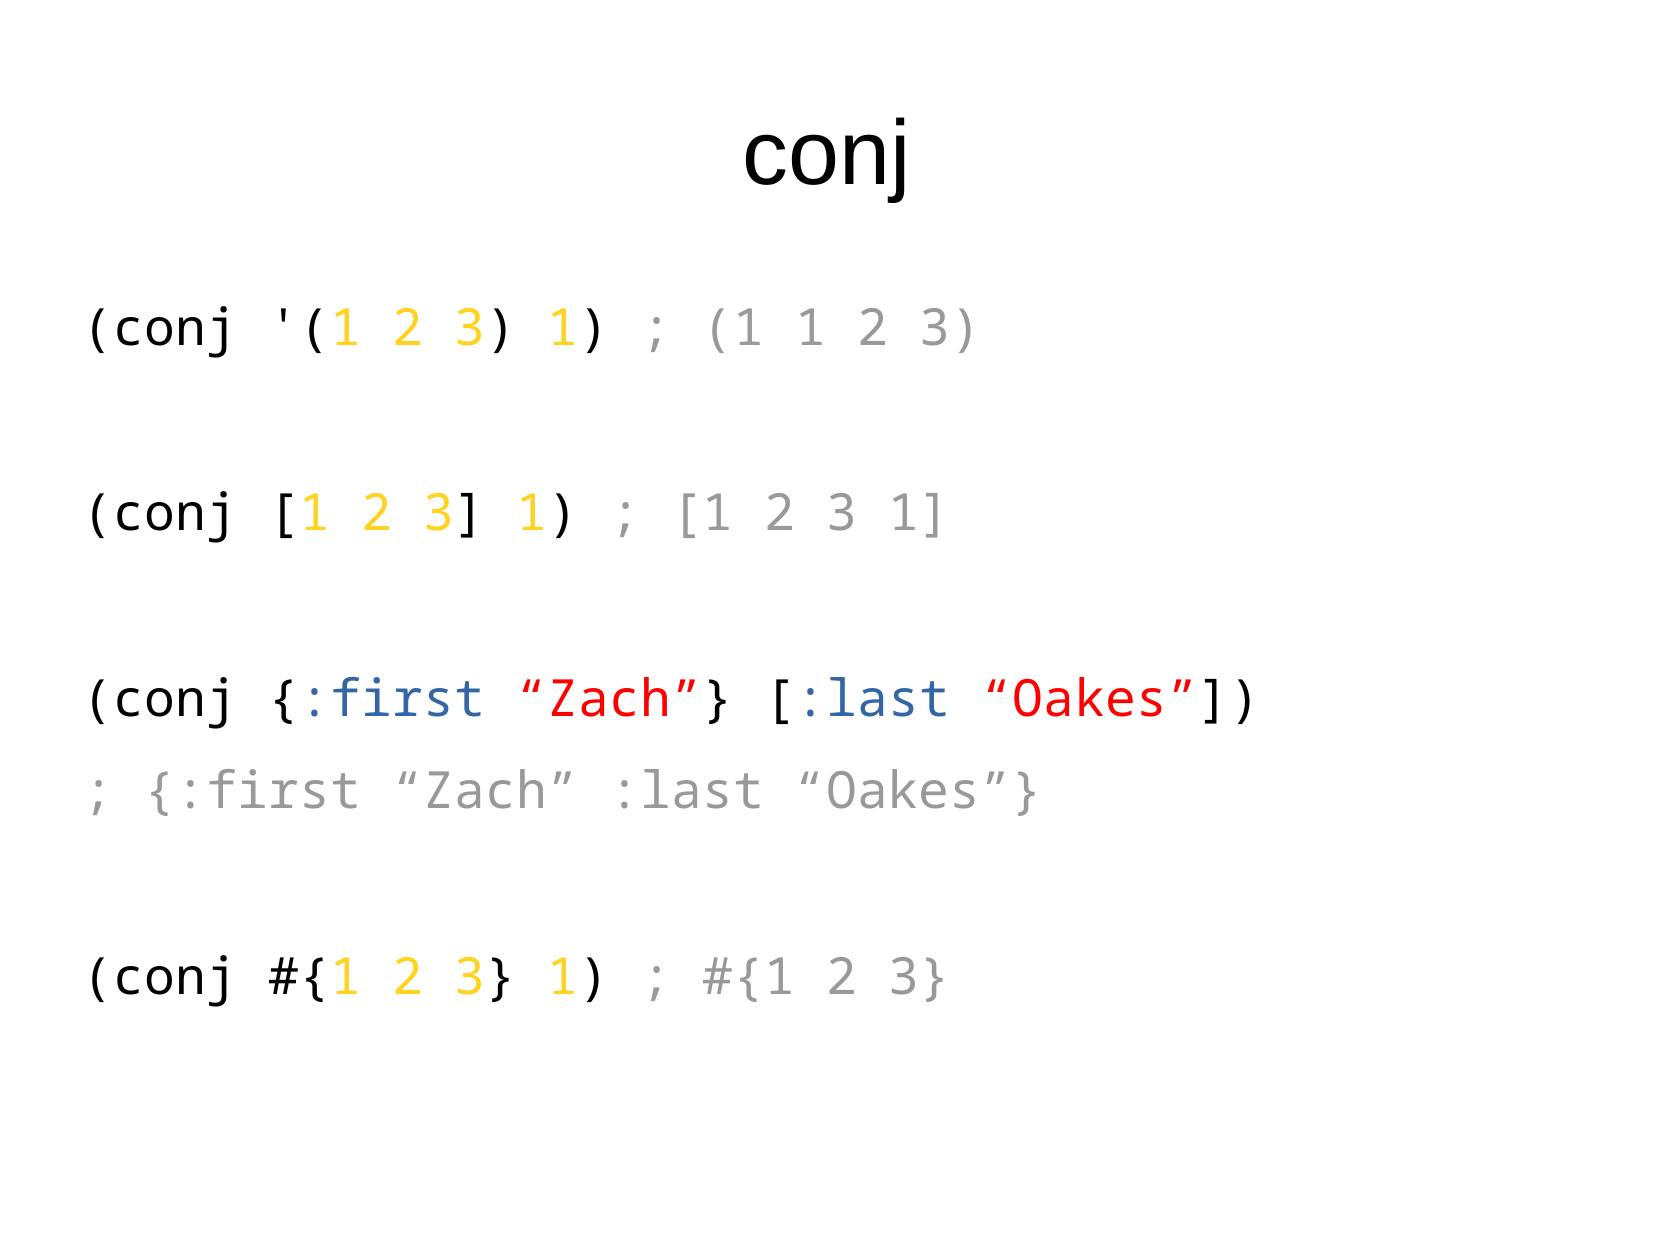

# conj
(conj '(1 2 3) 1) ; (1 1 2 3)
(conj [1 2 3] 1) ; [1 2 3 1]
(conj {:first “Zach”} [:last “Oakes”])
; {:first “Zach” :last “Oakes”}
(conj #{1 2 3} 1) ; #{1 2 3}